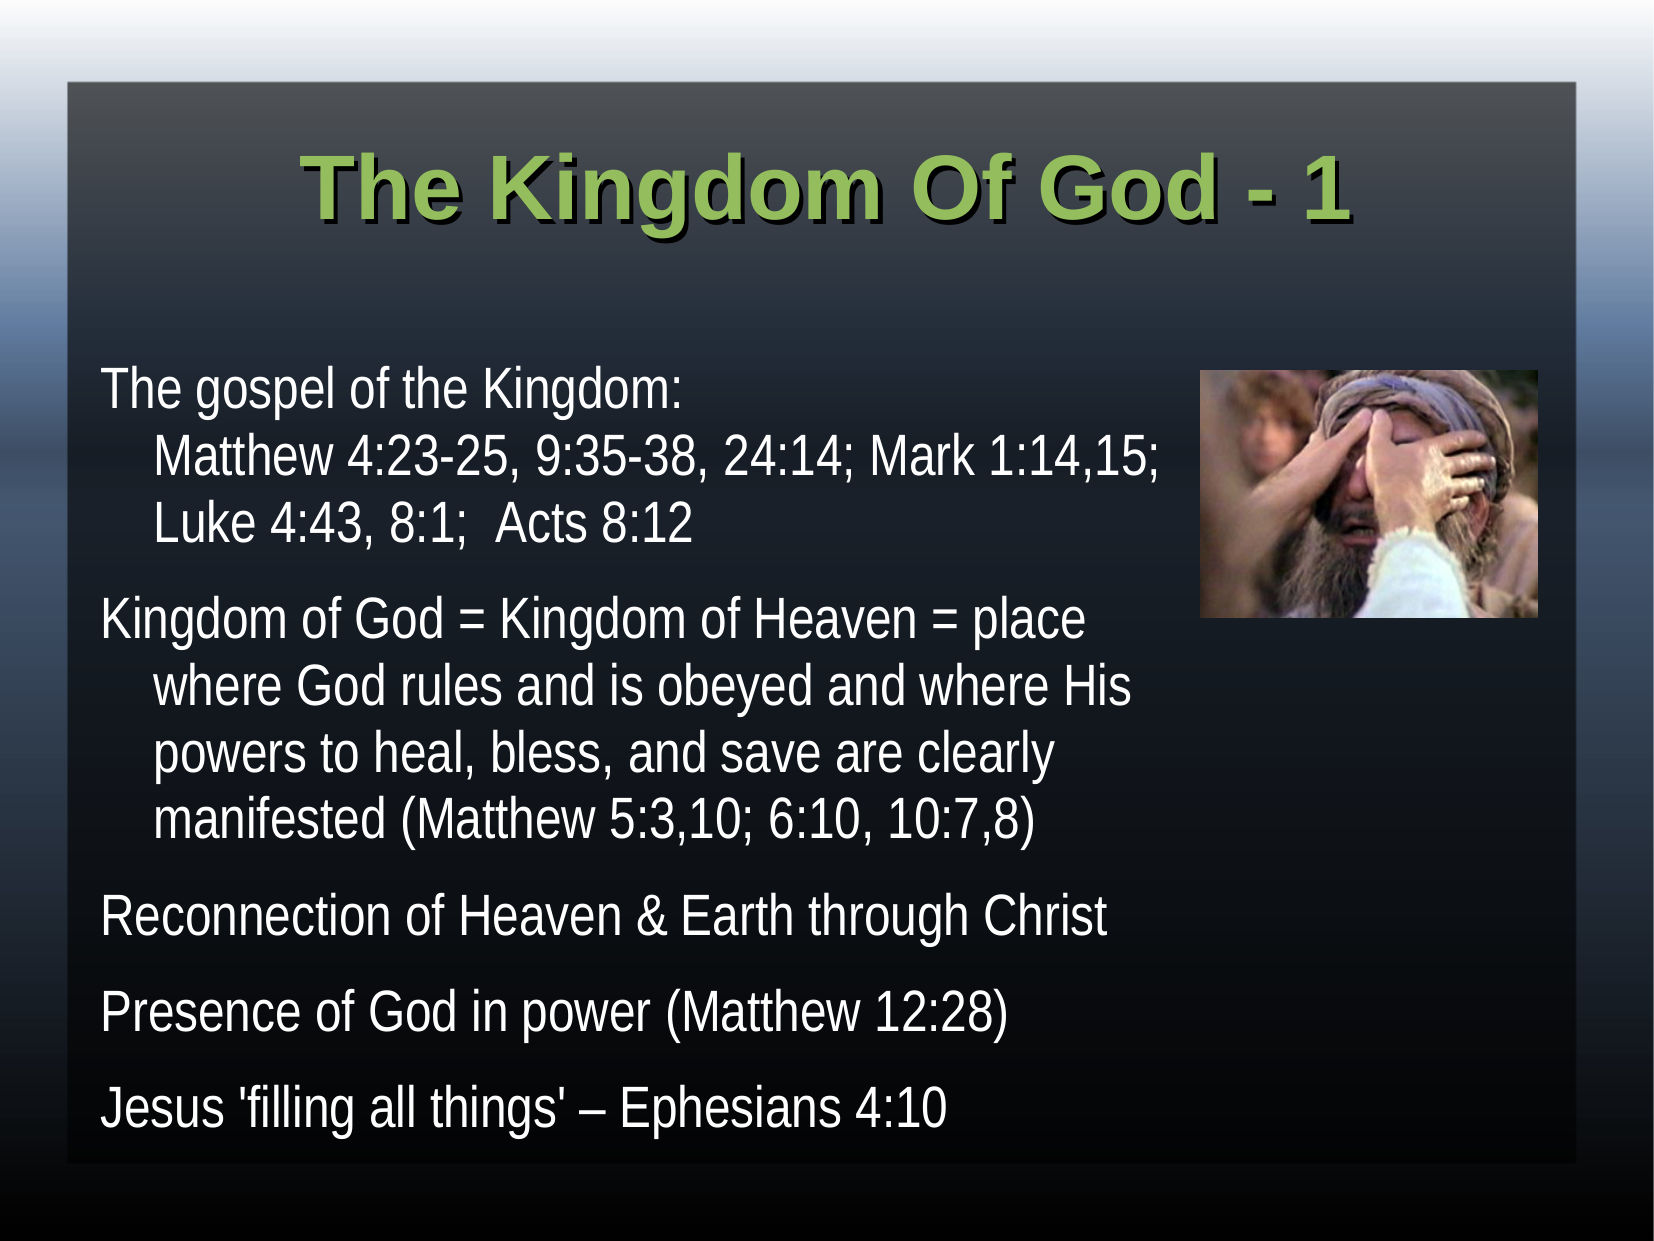

# The Kingdom Of God - 1
The gospel of the Kingdom:
Matthew 4:23-25, 9:35-38, 24:14; Mark 1:14,15; Luke 4:43, 8:1; Acts 8:12
Kingdom of God = Kingdom of Heaven = place where God rules and is obeyed and where His powers to heal, bless, and save are clearly manifested (Matthew 5:3,10; 6:10, 10:7,8)
Reconnection of Heaven & Earth through Christ
Presence of God in power (Matthew 12:28)
Jesus 'filling all things' – Ephesians 4:10